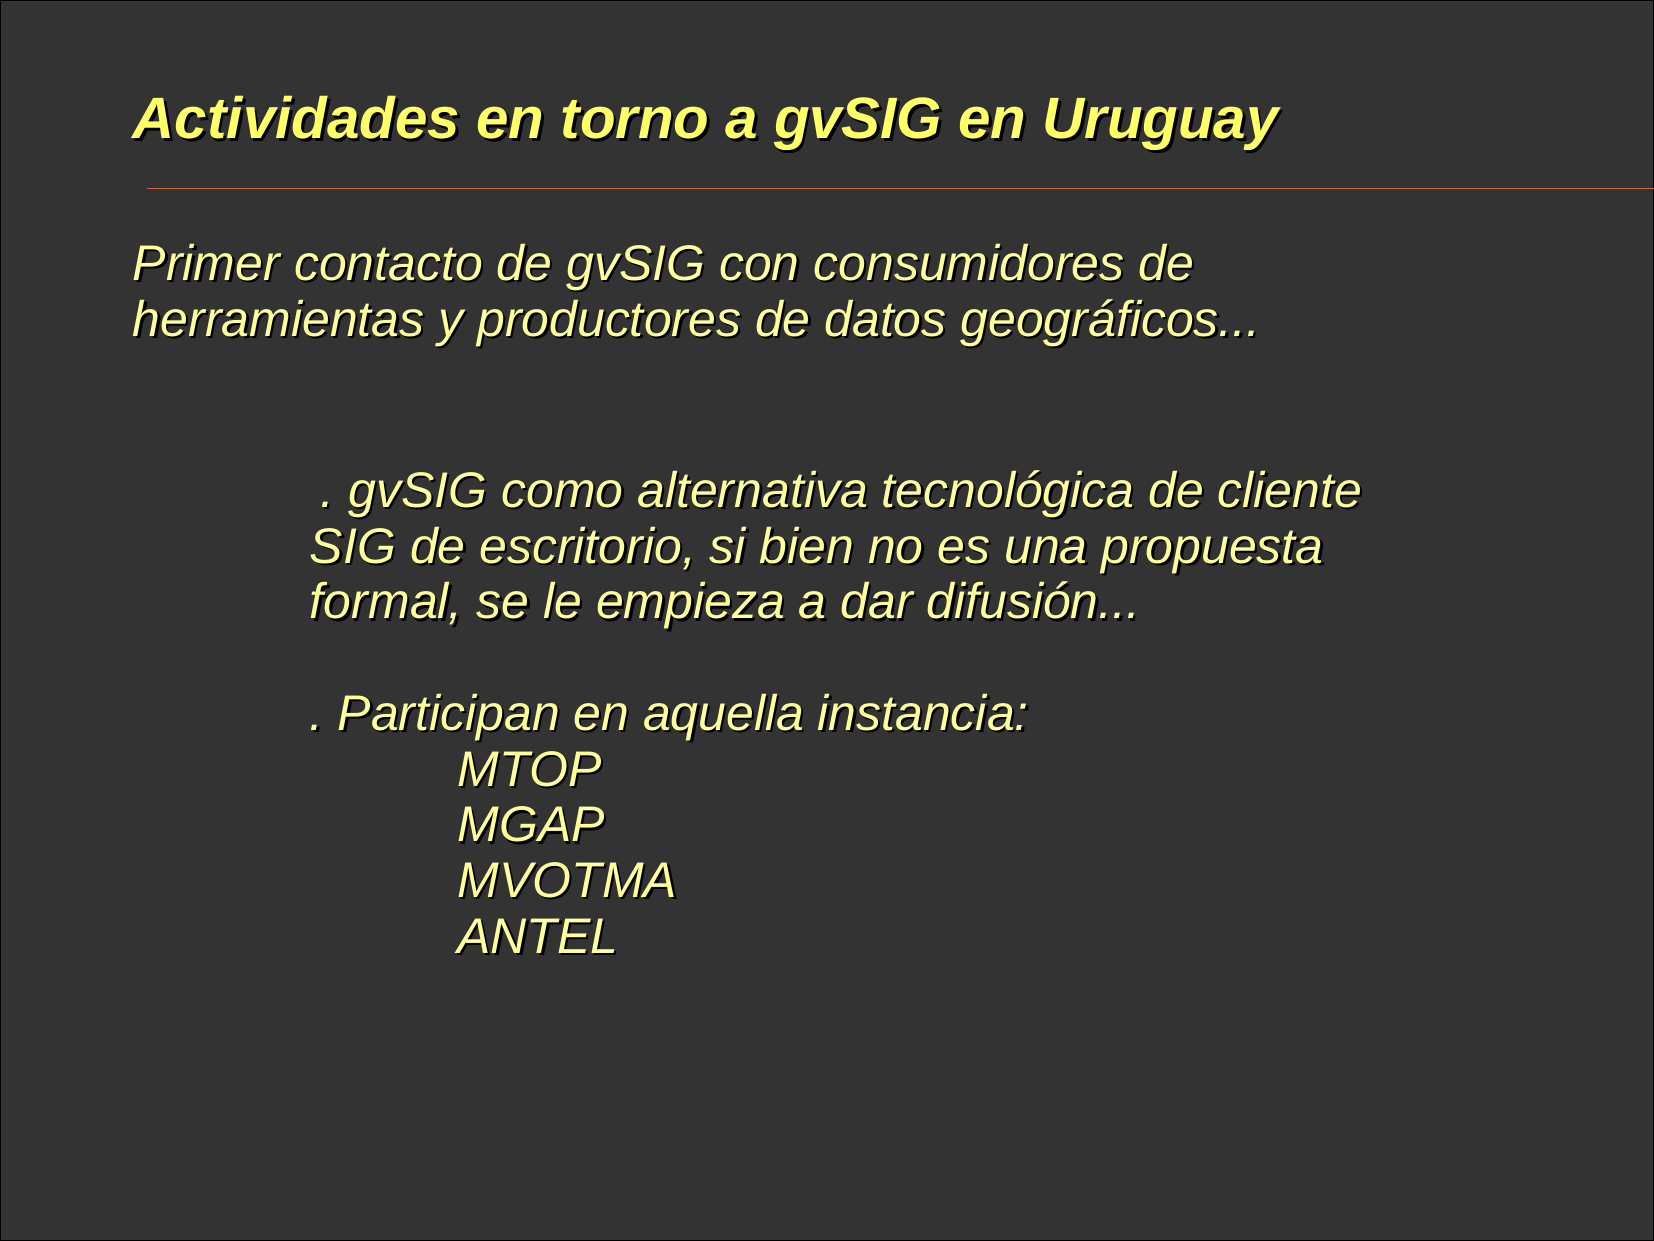

Actividades en torno a gvSIG en Uruguay
Primer contacto de gvSIG con consumidores de herramientas y productores de datos geográficos...
 . gvSIG como alternativa tecnológica de cliente SIG de escritorio, si bien no es una propuesta formal, se le empieza a dar difusión...
. Participan en aquella instancia:
		MTOP
		MGAP
		MVOTMA
		ANTEL